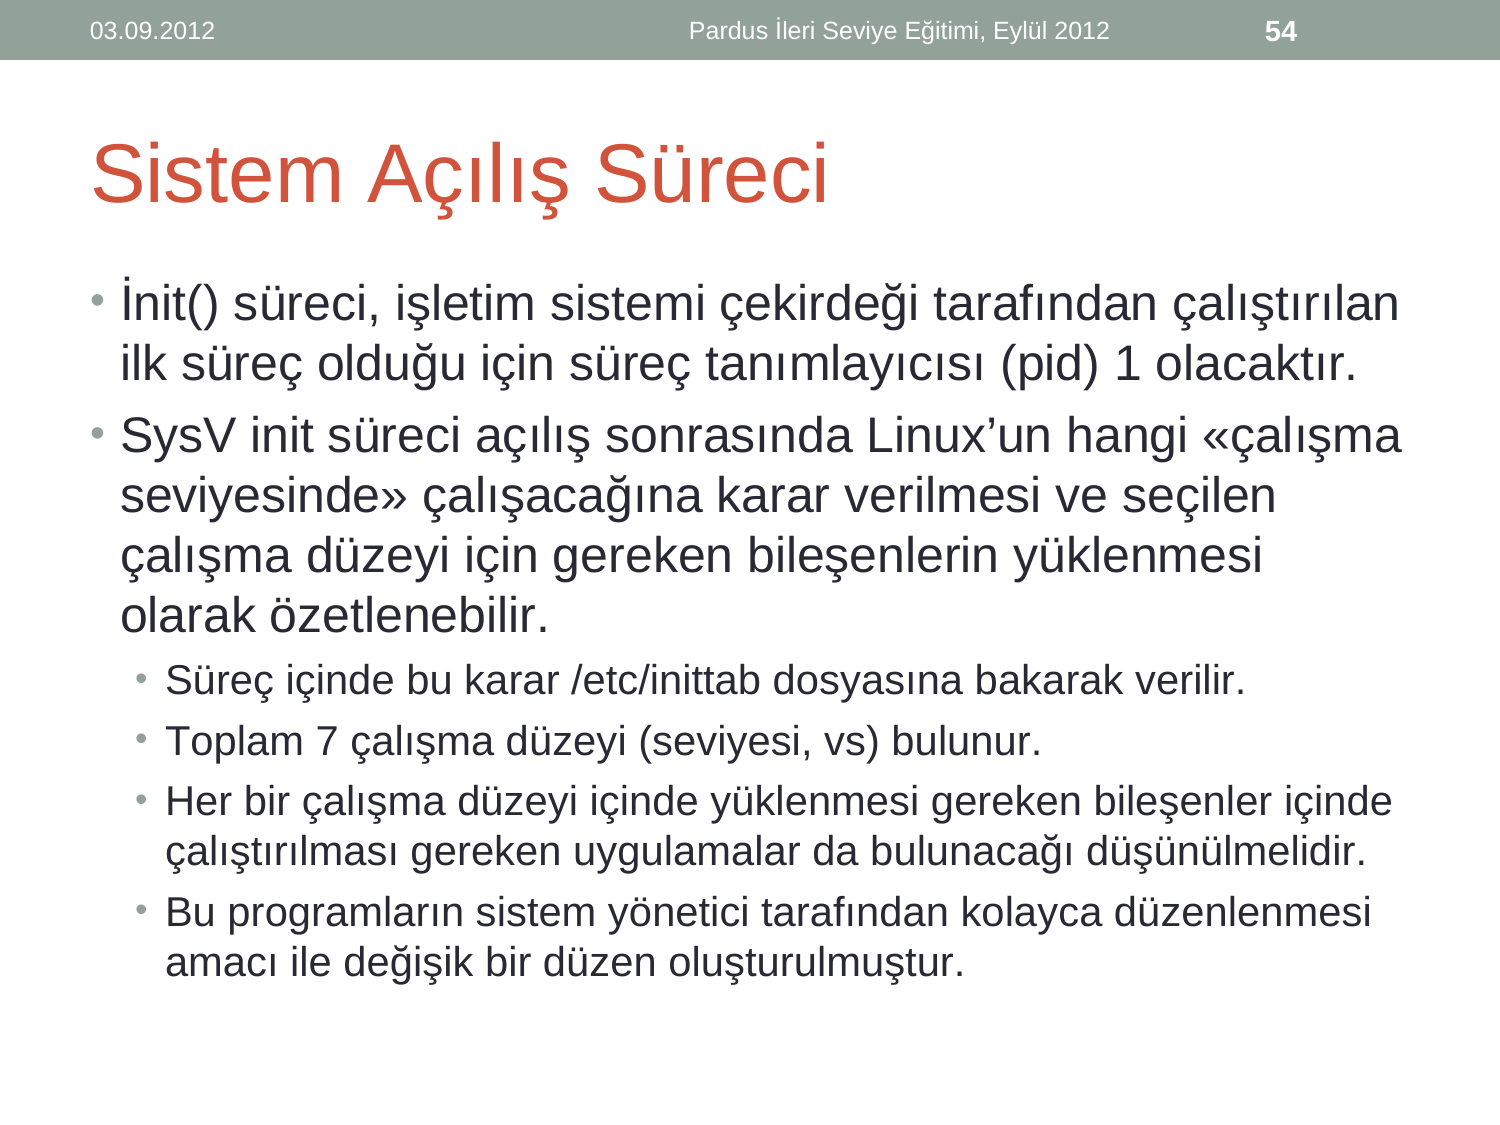

03.09.2012
Pardus İleri Seviye Eğitimi, Eylül 2012
# Sistem Açılış Süreci
İnit() süreci, işletim sistemi çekirdeği tarafından çalıştırılan ilk süreç olduğu için süreç tanımlayıcısı (pid) 1 olacaktır.
SysV init süreci açılış sonrasında Linux’un hangi «çalışma seviyesinde» çalışacağına karar verilmesi ve seçilen çalışma düzeyi için gereken bileşenlerin yüklenmesi olarak özetlenebilir.
Süreç içinde bu karar /etc/inittab dosyasına bakarak verilir.
Toplam 7 çalışma düzeyi (seviyesi, vs) bulunur.
Her bir çalışma düzeyi içinde yüklenmesi gereken bileşenler içinde çalıştırılması gereken uygulamalar da bulunacağı düşünülmelidir.
Bu programların sistem yönetici tarafından kolayca düzenlenmesi amacı ile değişik bir düzen oluşturulmuştur.